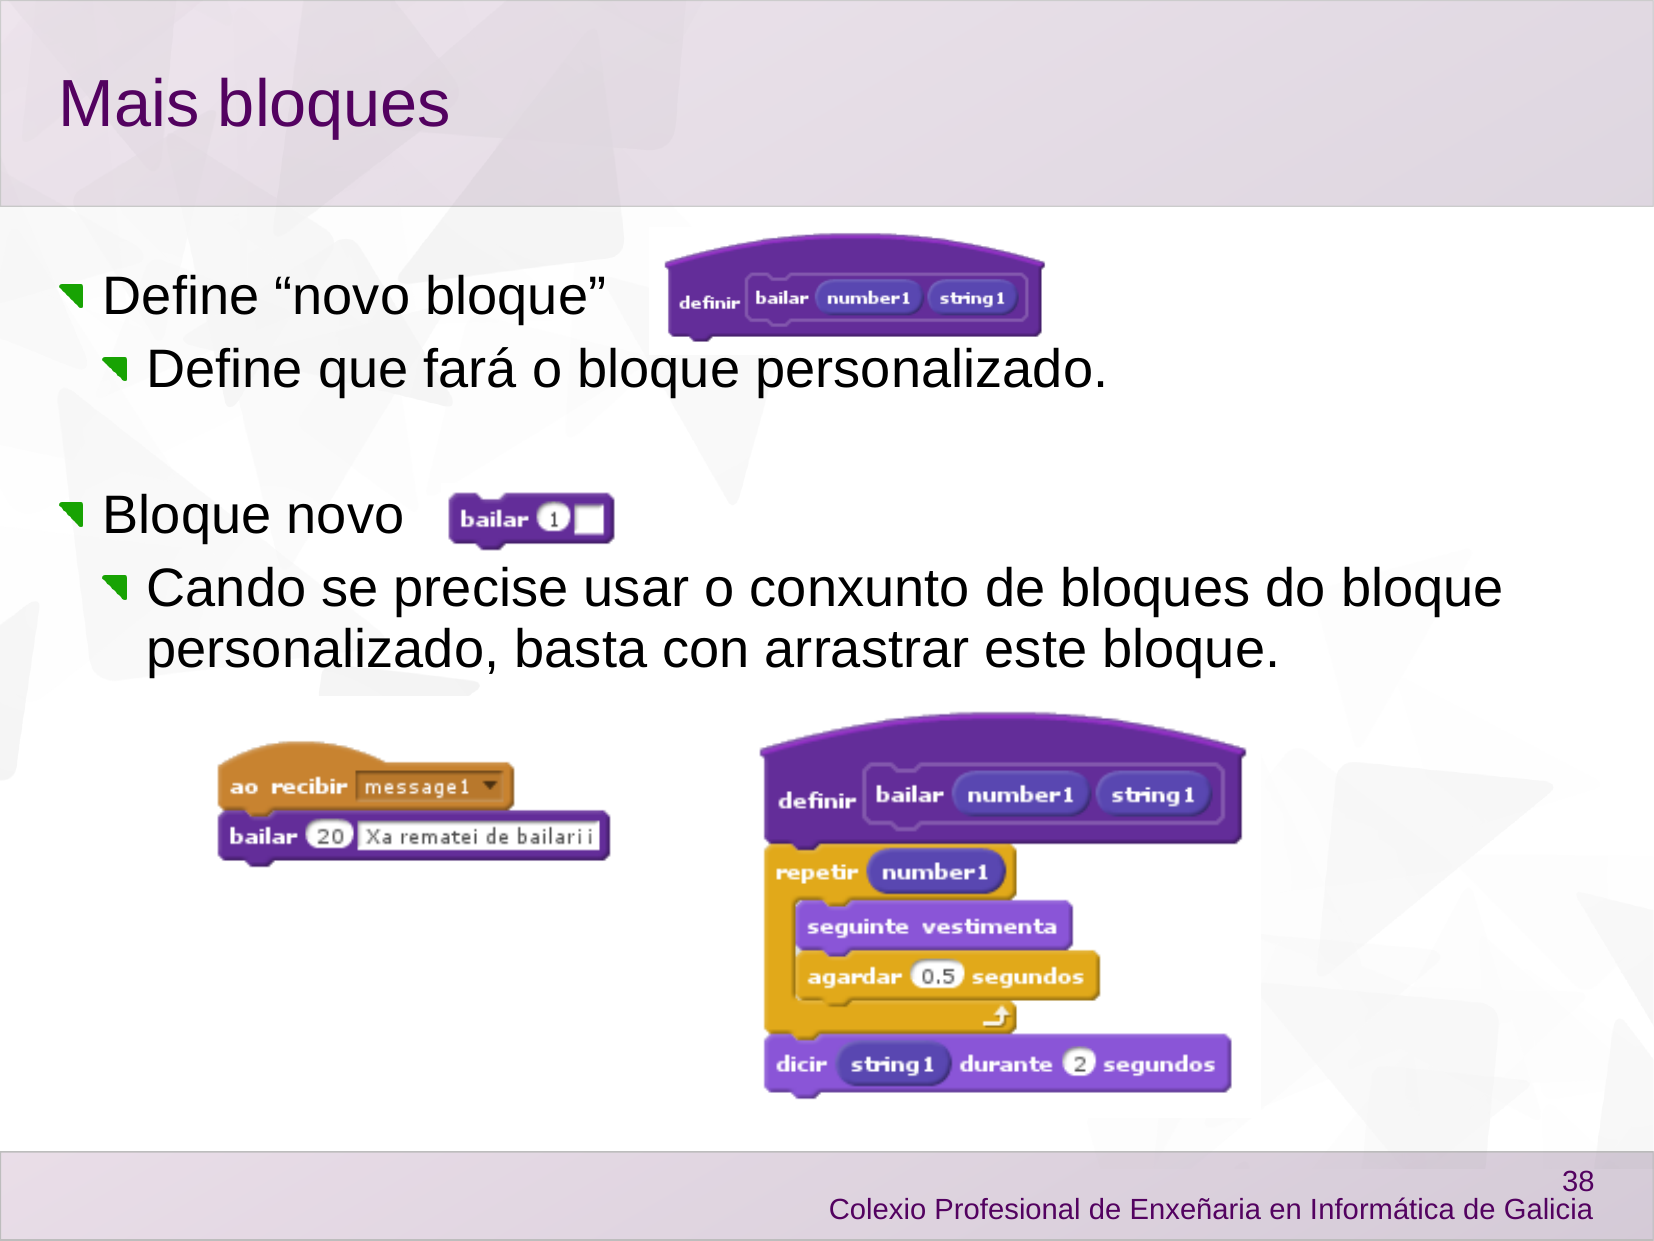

# Mais bloques
Define “novo bloque”
Define que fará o bloque personalizado.
Bloque novo
Cando se precise usar o conxunto de bloques do bloque personalizado, basta con arrastrar este bloque.
38
Colexio Profesional de Enxeñaria en Informática de Galicia